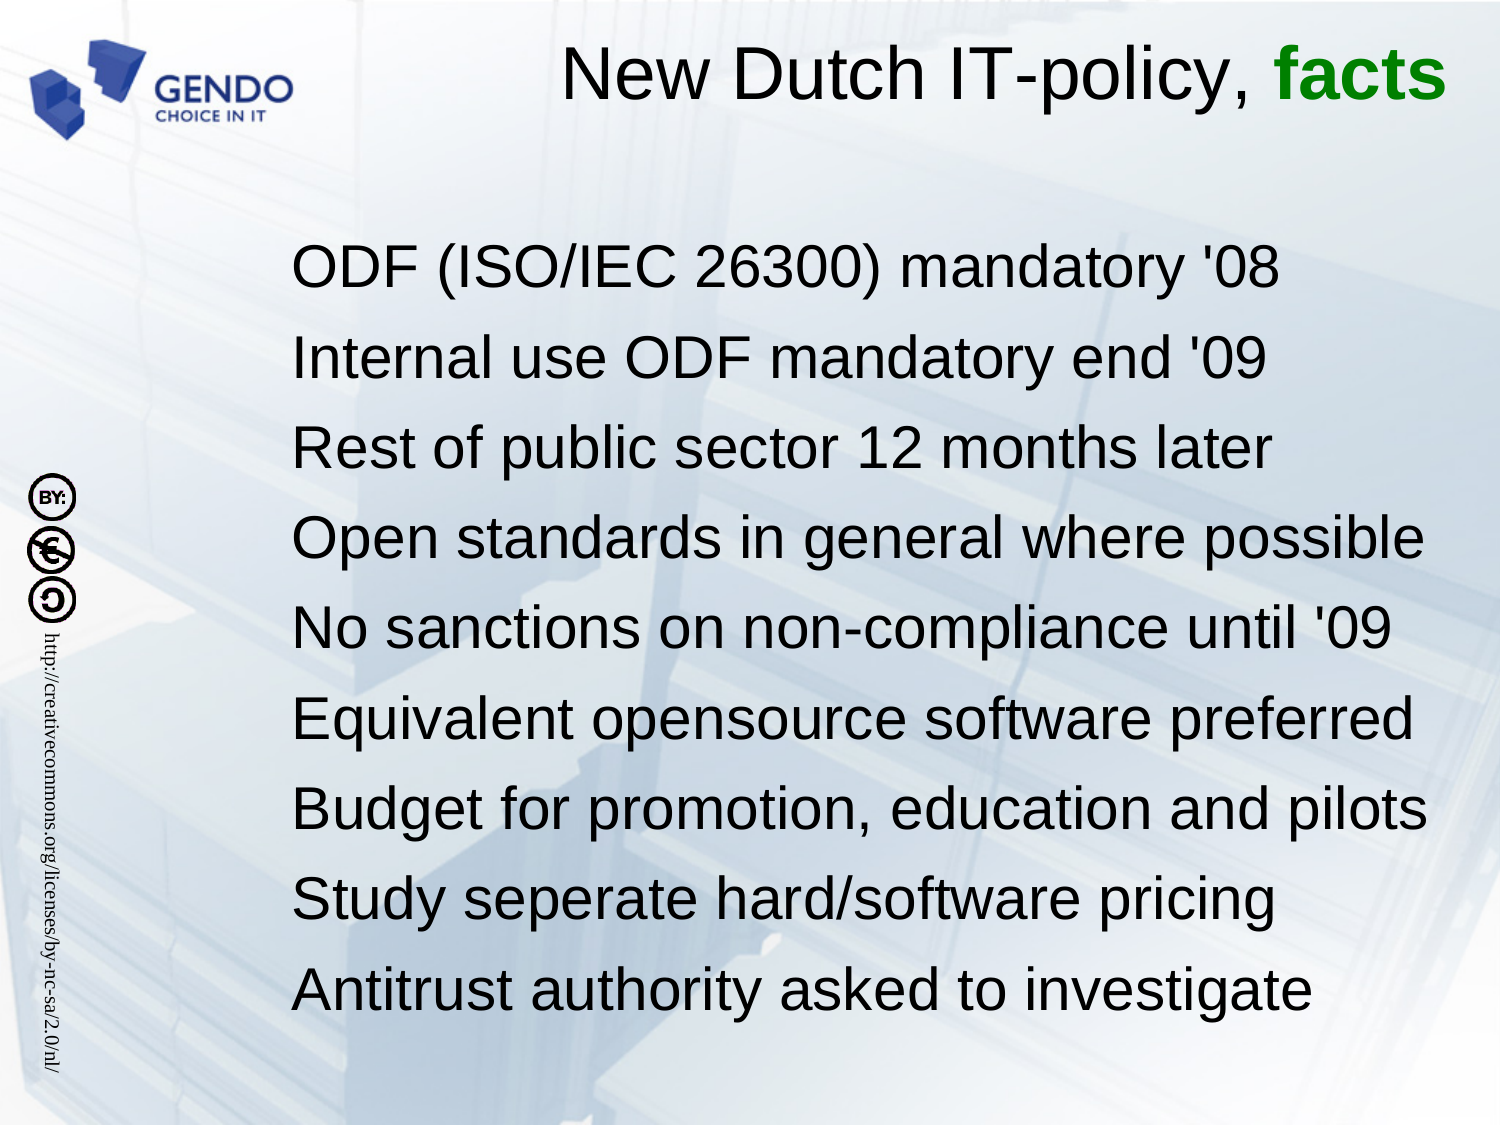

# New Dutch IT-policy, facts
ODF (ISO/IEC 26300) mandatory '08
Internal use ODF mandatory end '09
Rest of public sector 12 months later
Open standards in general where possible
No sanctions on non-compliance until '09
Equivalent opensource software preferred
Budget for promotion, education and pilots
Study seperate hard/software pricing
Antitrust authority asked to investigate